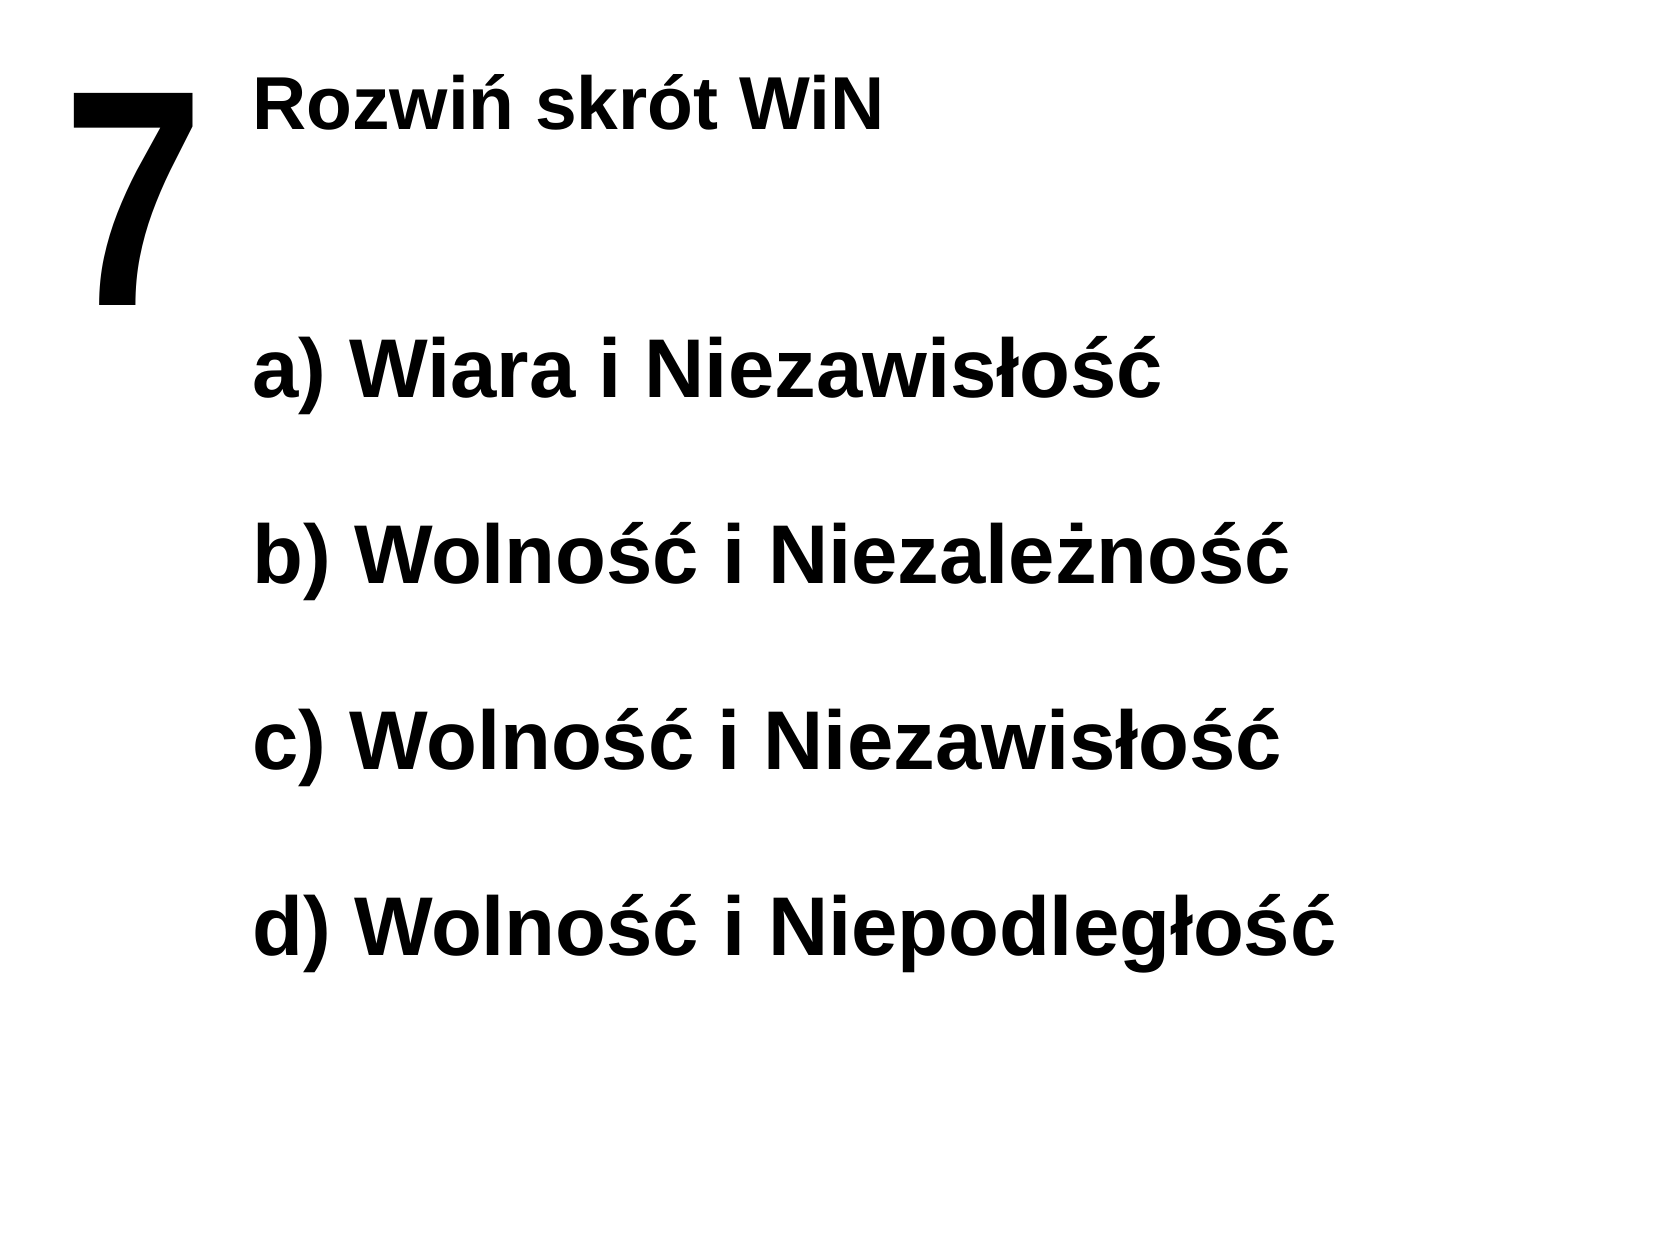

7
Rozwiń skrót WiN
a) Wiara i Niezawisłość
b) Wolność i Niezależność
c) Wolność i Niezawisłość
d) Wolność i Niepodległość